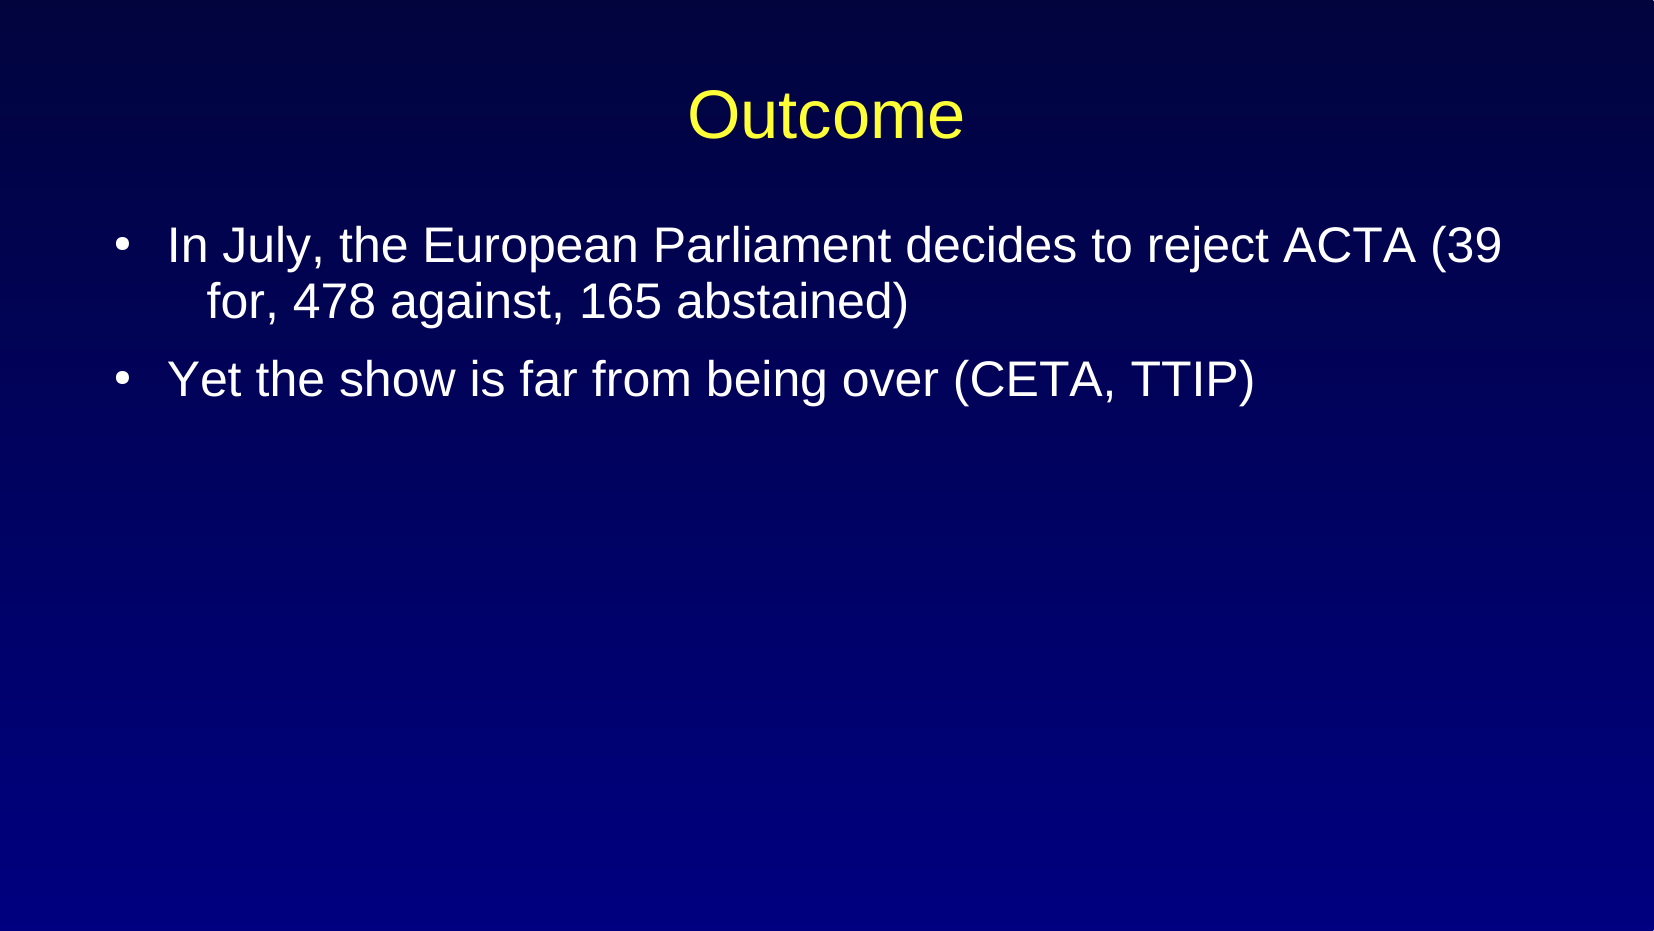

# Outcome
In July, the European Parliament decides to reject ACTA (39 for, 478 against, 165 abstained)
Yet the show is far from being over (CETA, TTIP)